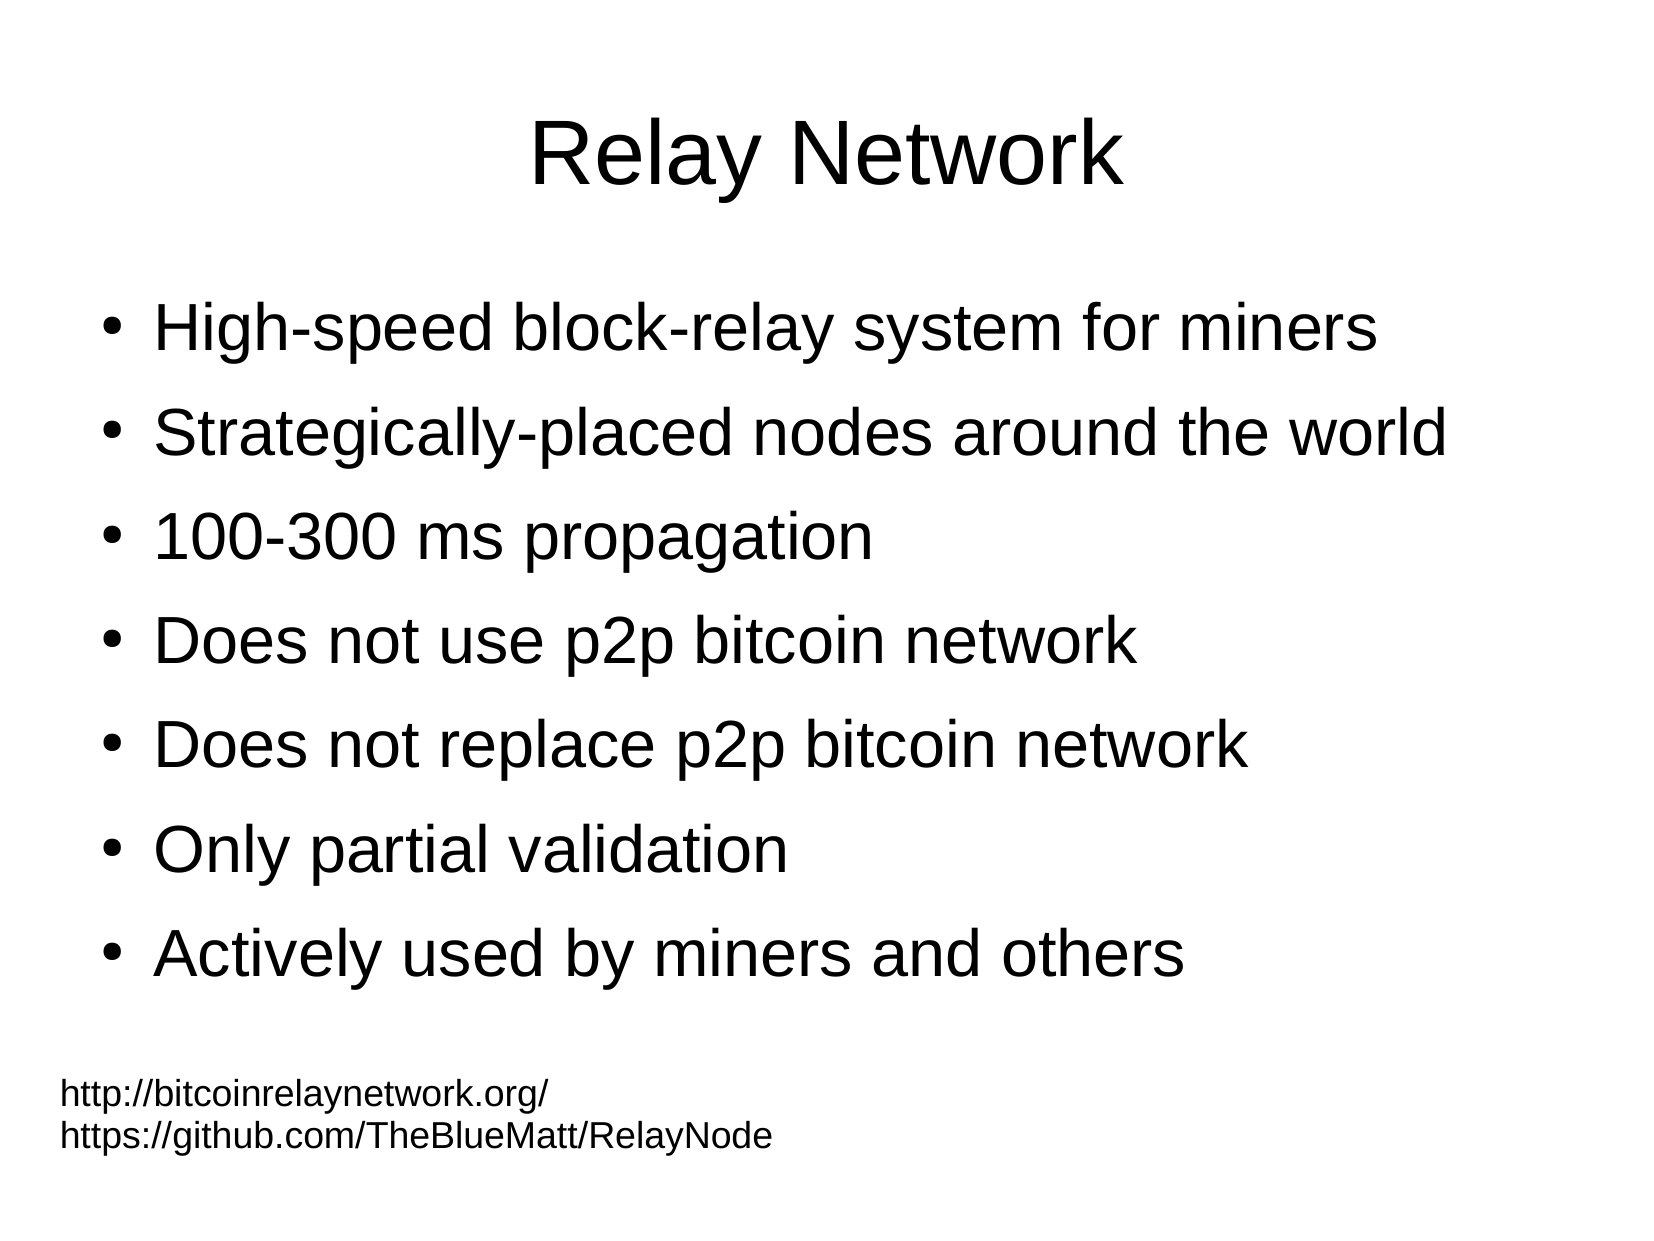

# Relay Network
High-speed block-relay system for miners
Strategically-placed nodes around the world
100-300 ms propagation
Does not use p2p bitcoin network
Does not replace p2p bitcoin network
Only partial validation
Actively used by miners and others
http://bitcoinrelaynetwork.org/
https://github.com/TheBlueMatt/RelayNode